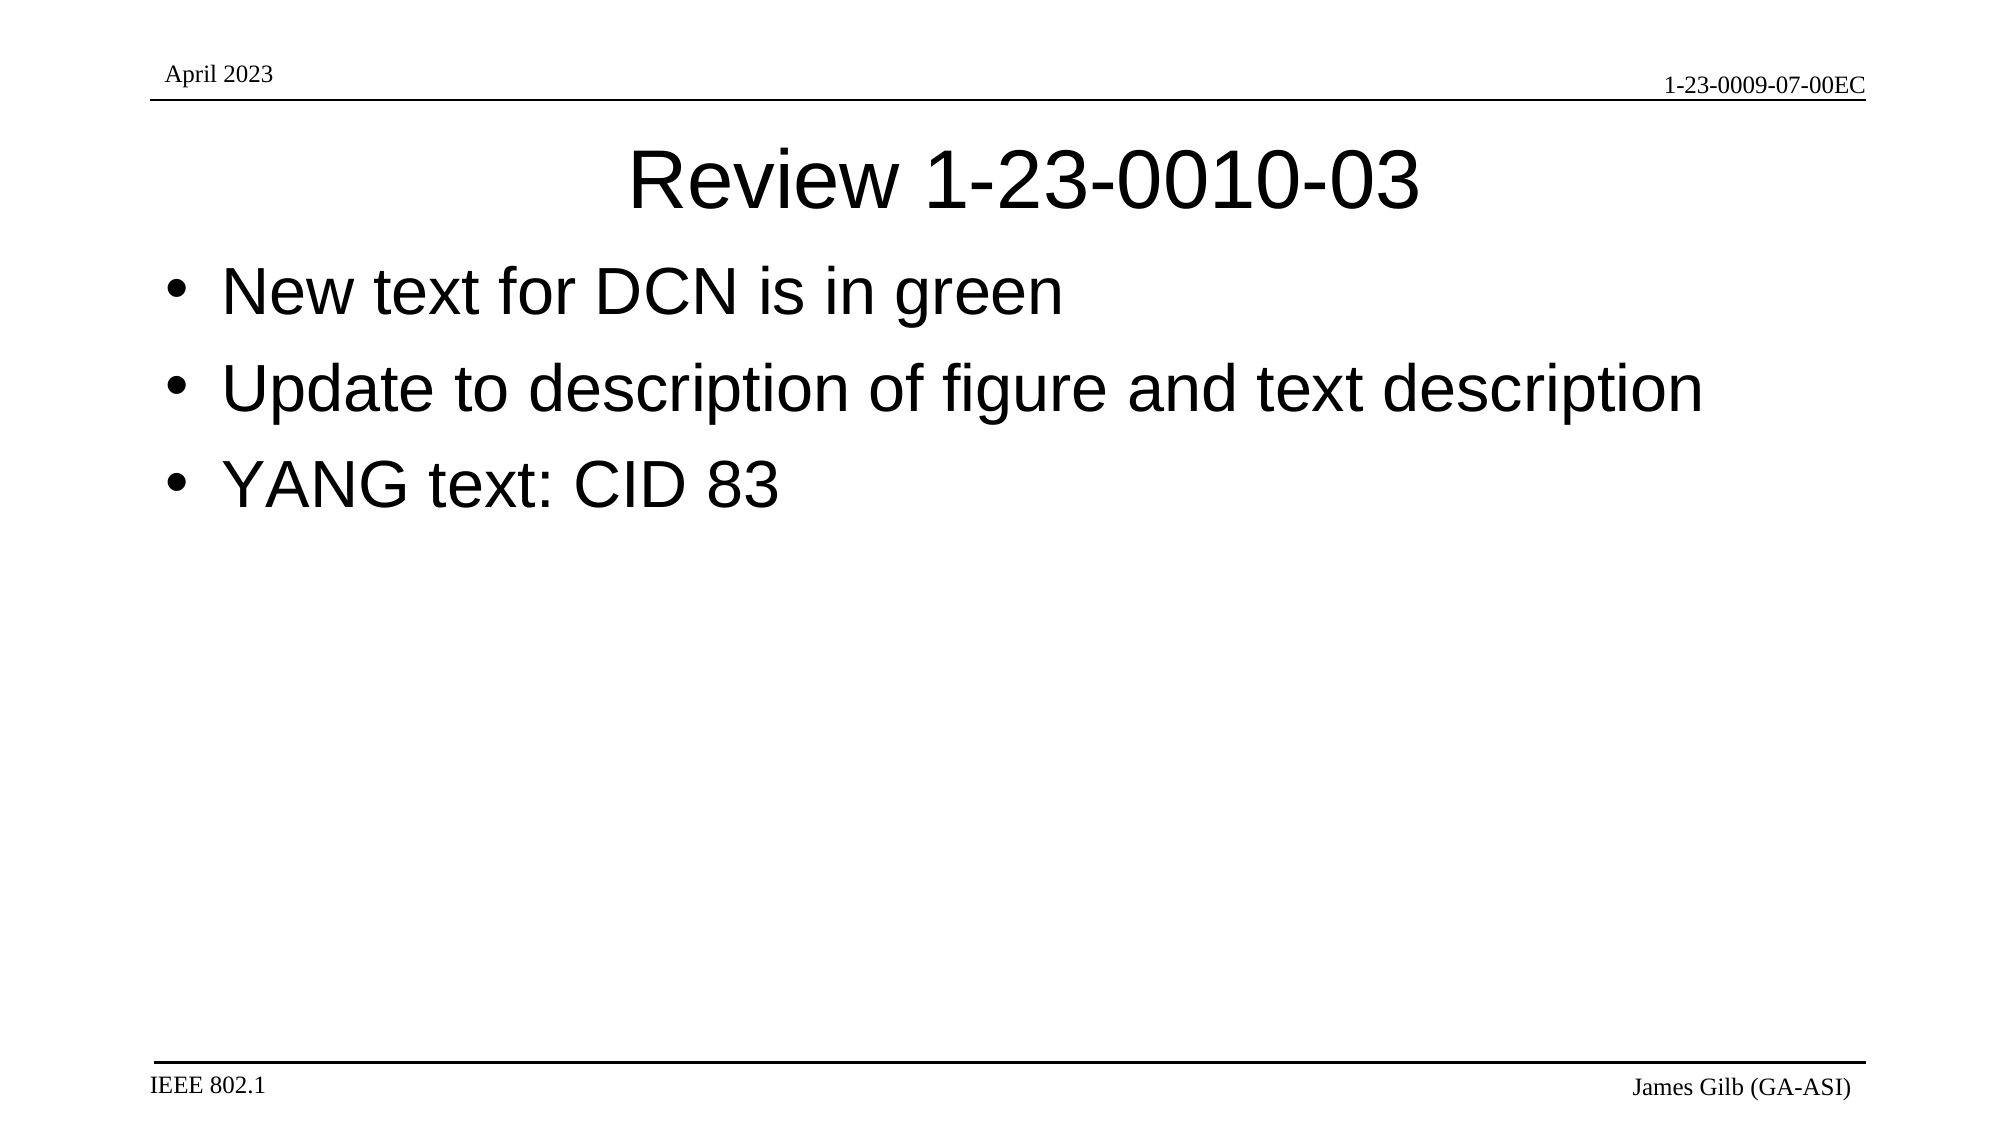

# Review 1-23-0010-03
New text for DCN is in green
Update to description of figure and text description
YANG text: CID 83